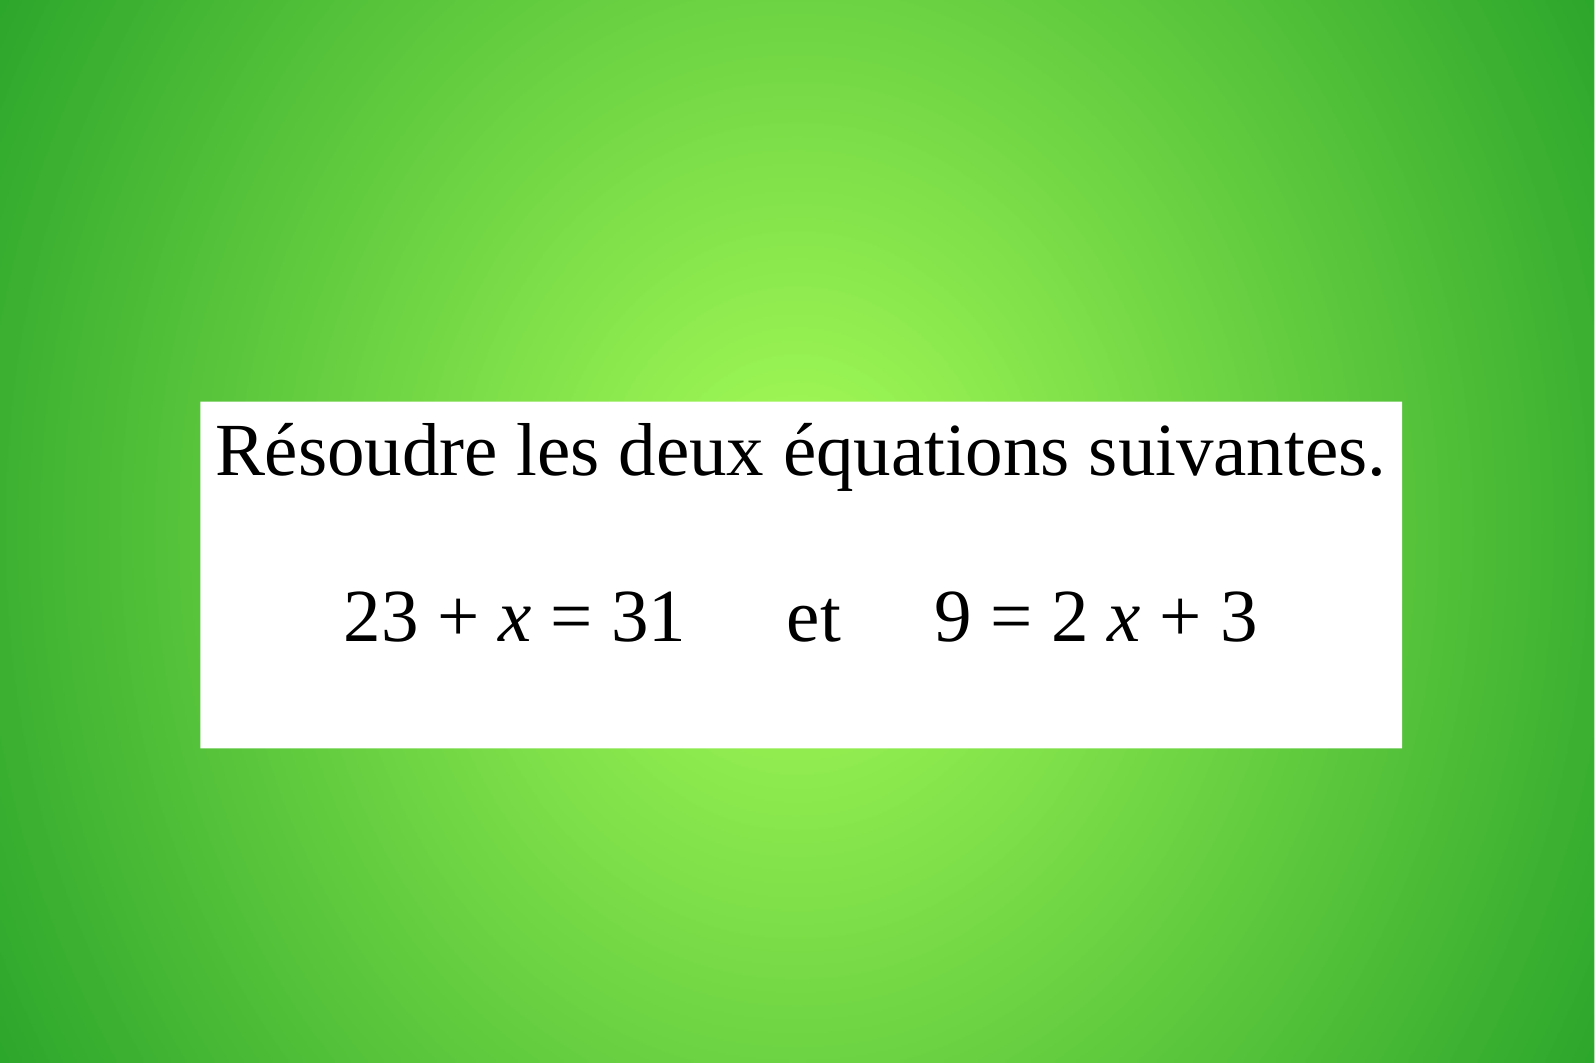

Résoudre les deux équations suivantes.
23 + x = 31		et		9 = 2 x + 3